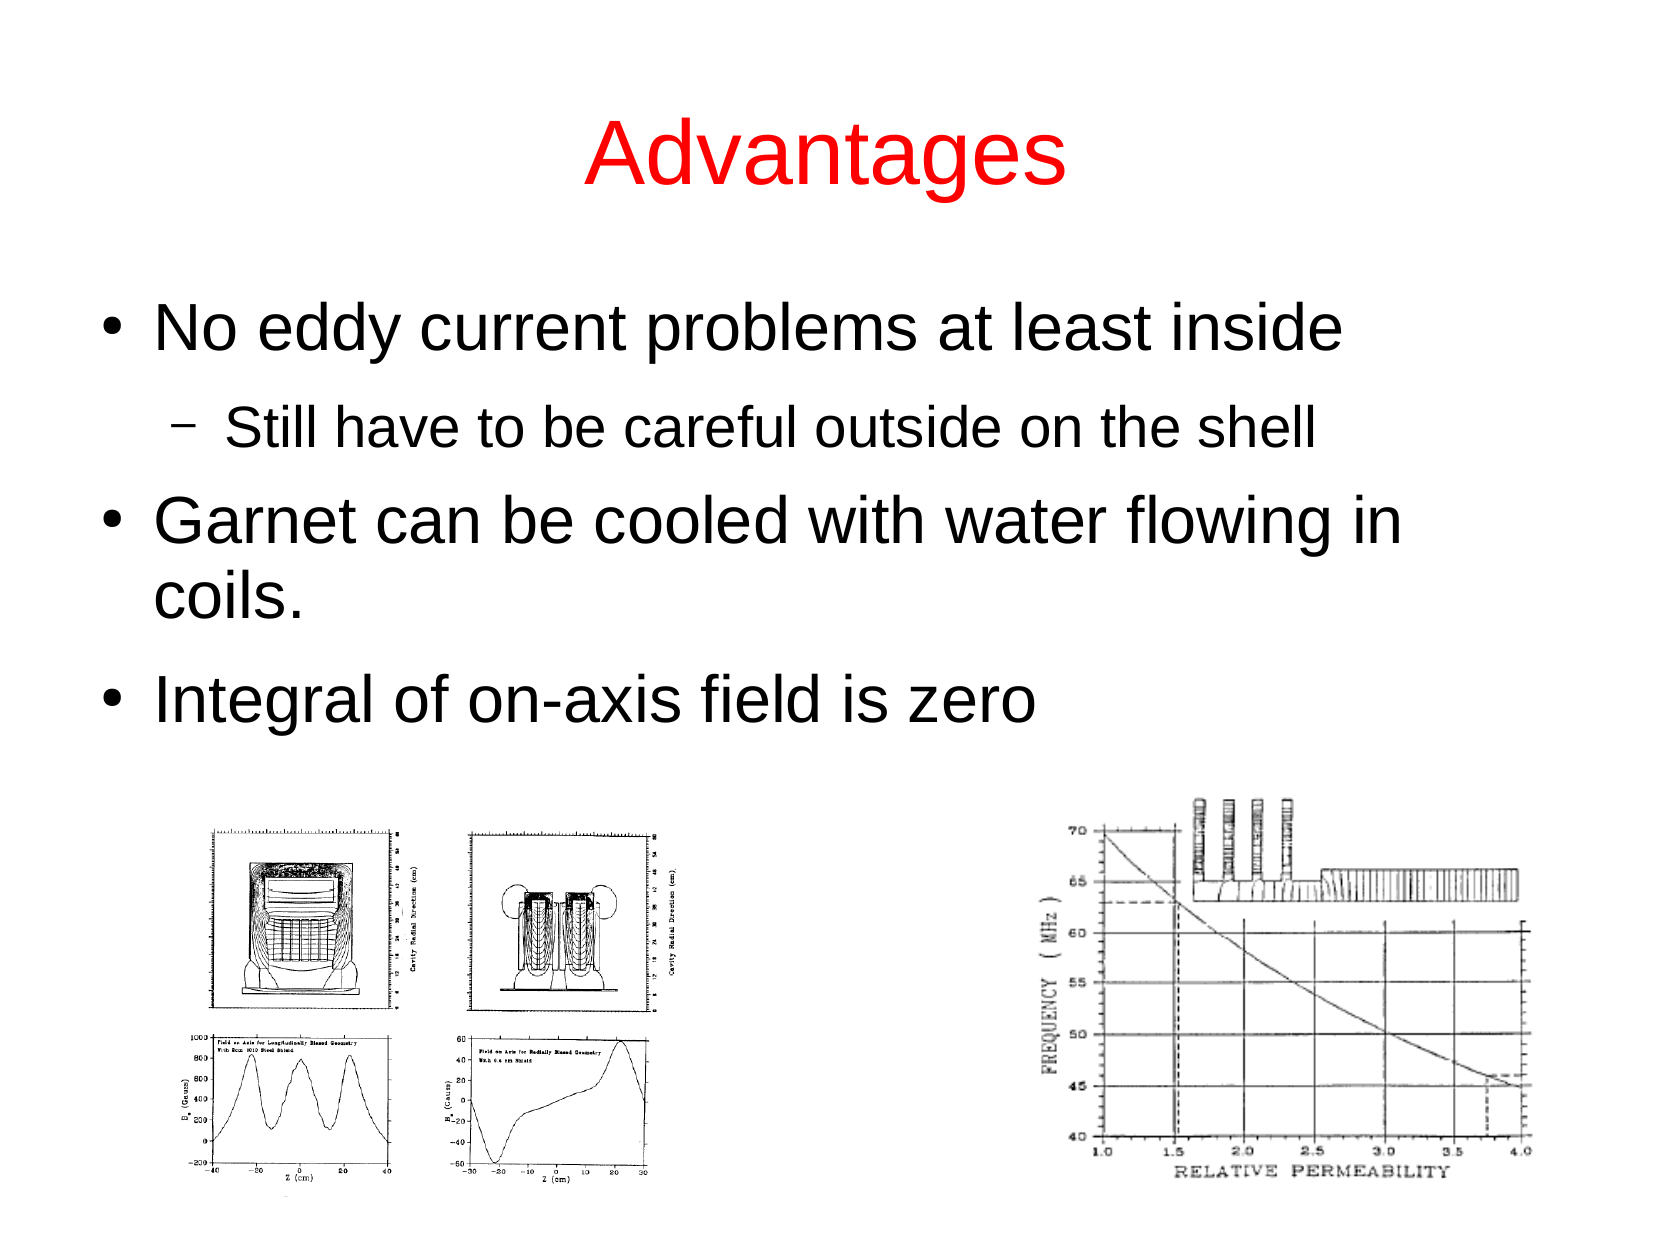

# Advantages
No eddy current problems at least inside
Still have to be careful outside on the shell
Garnet can be cooled with water flowing in coils.
Integral of on-axis field is zero